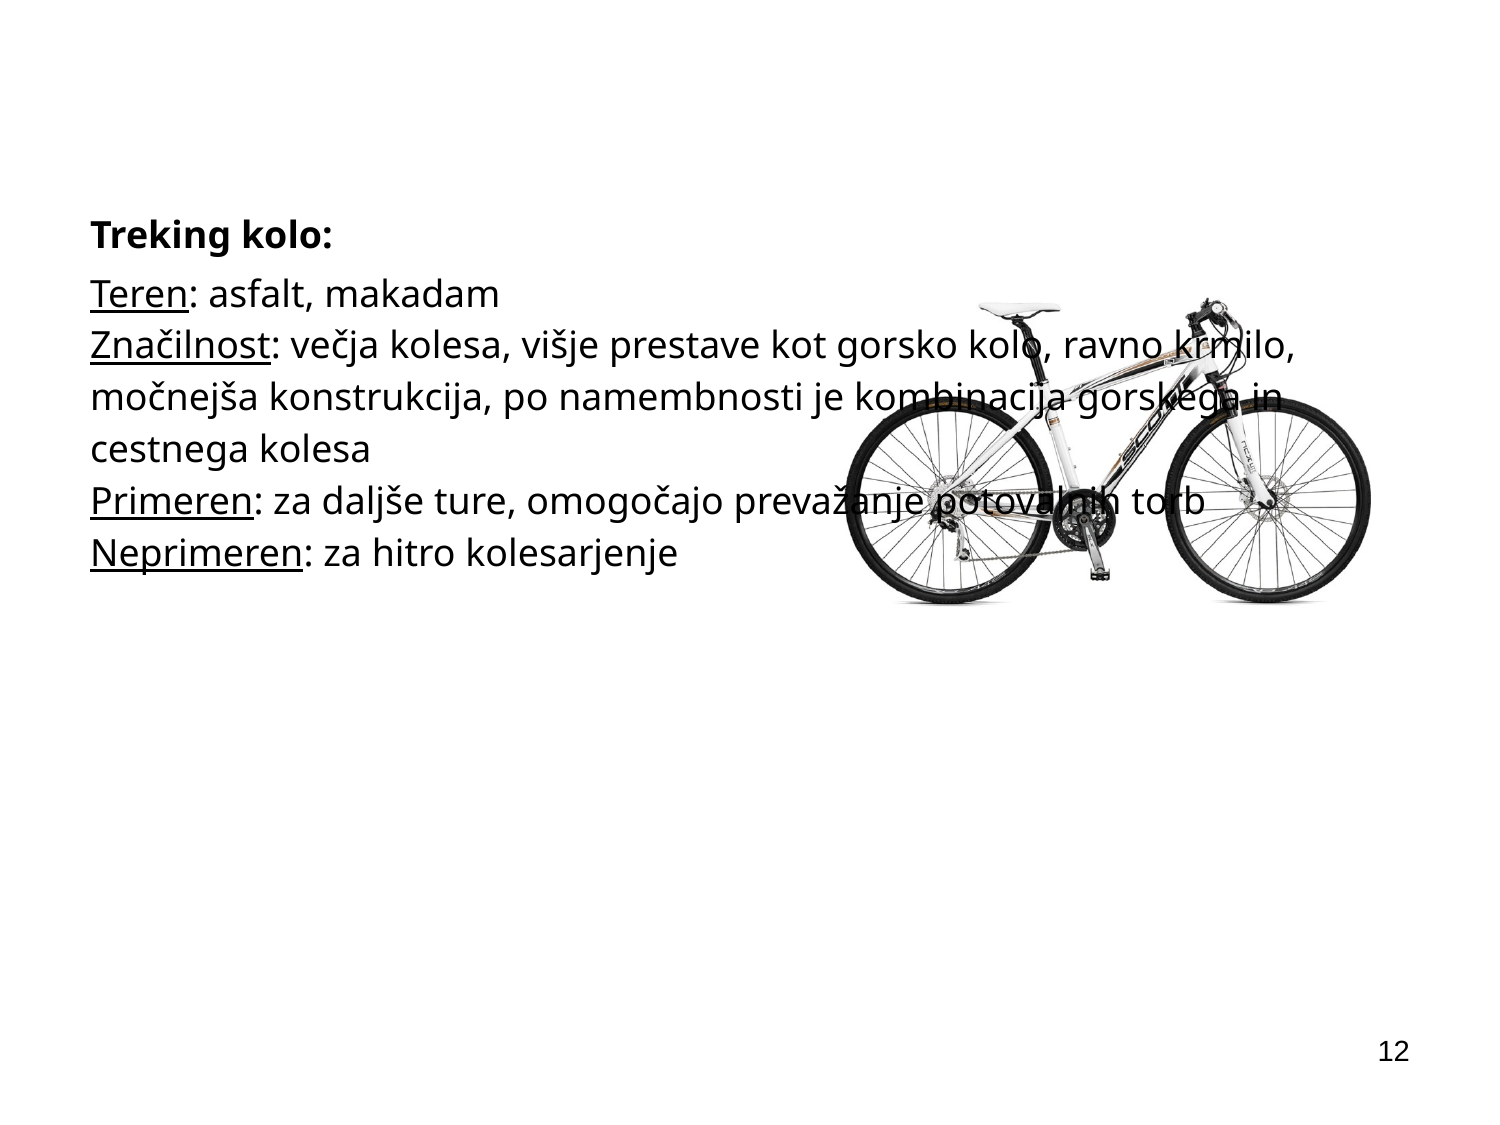

# Treking kolo:
Teren: asfalt, makadam
Značilnost: večja kolesa, višje prestave kot gorsko kolo, ravno krmilo, močnejša konstrukcija, po namembnosti je kombinacija gorskega in cestnega kolesa
Primeren: za daljše ture, omogočajo prevažanje potovalnih torb
Neprimeren: za hitro kolesarjenje